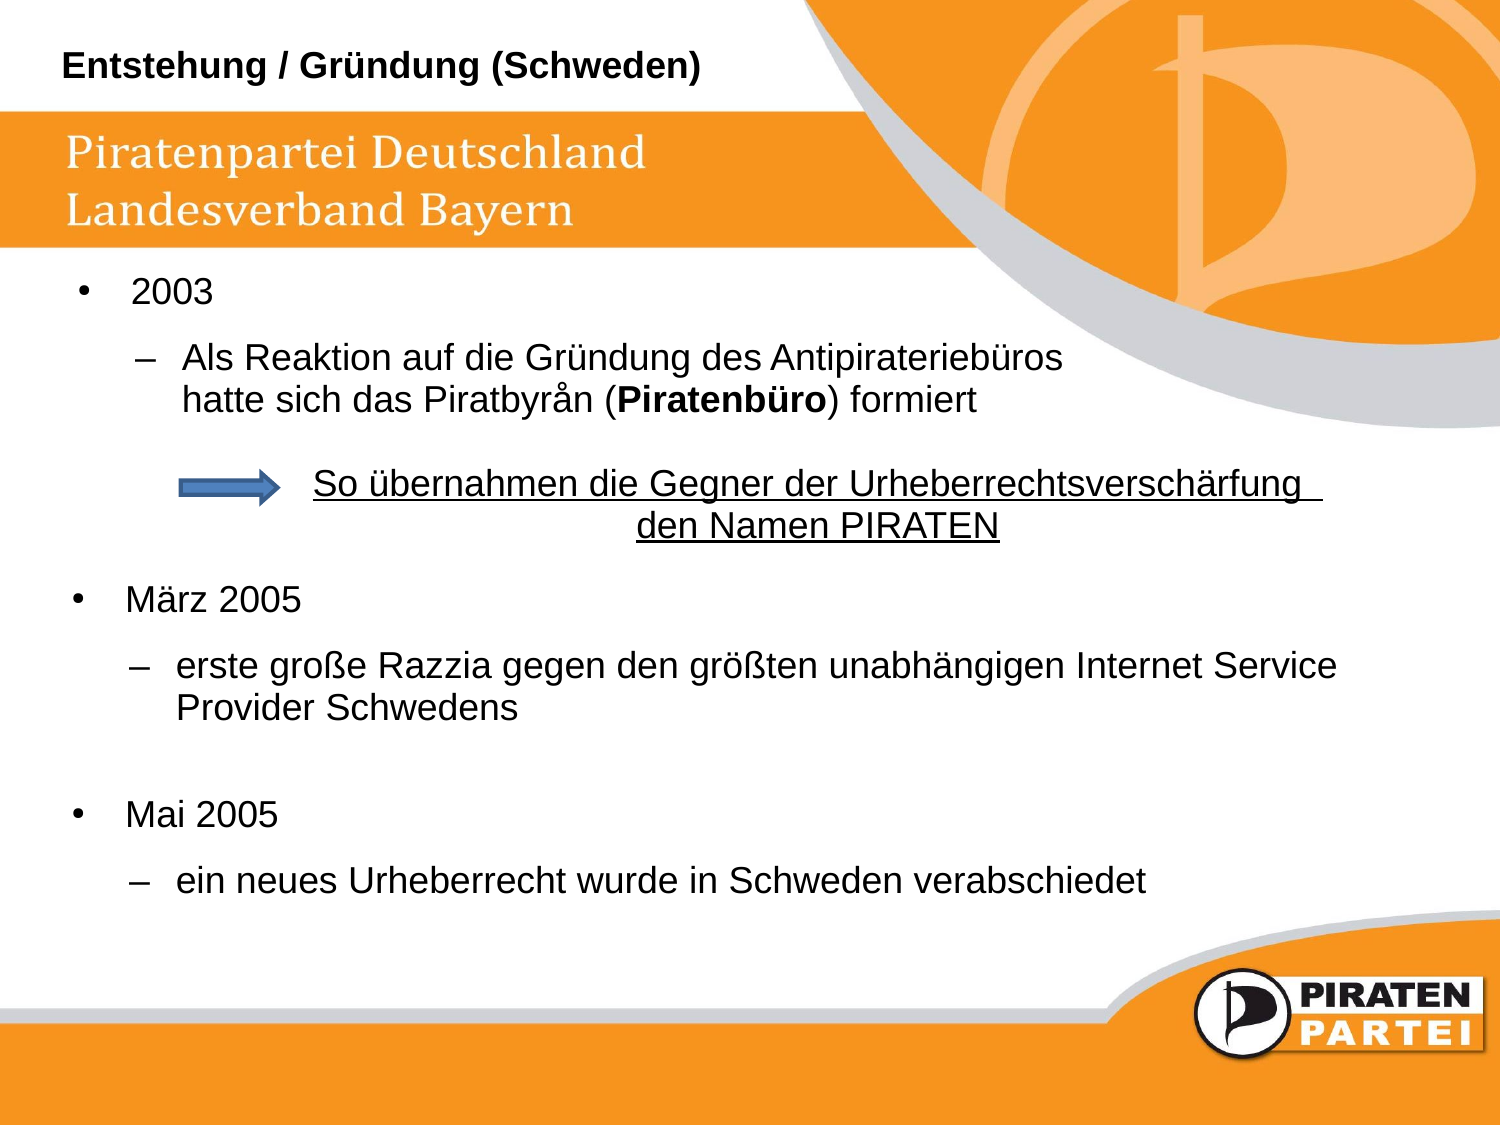

# Entstehung / Gründung (Schweden)
2003
Als Reaktion auf die Gründung des Antipirateriebüros
hatte sich das Piratbyrån (Piratenbüro) formiert
So übernahmen die Gegner der Urheberrechtsverschärfung
den Namen PIRATEN
März 2005
erste große Razzia gegen den größten unabhängigen Internet Service Provider Schwedens
Mai 2005
ein neues Urheberrecht wurde in Schweden verabschiedet